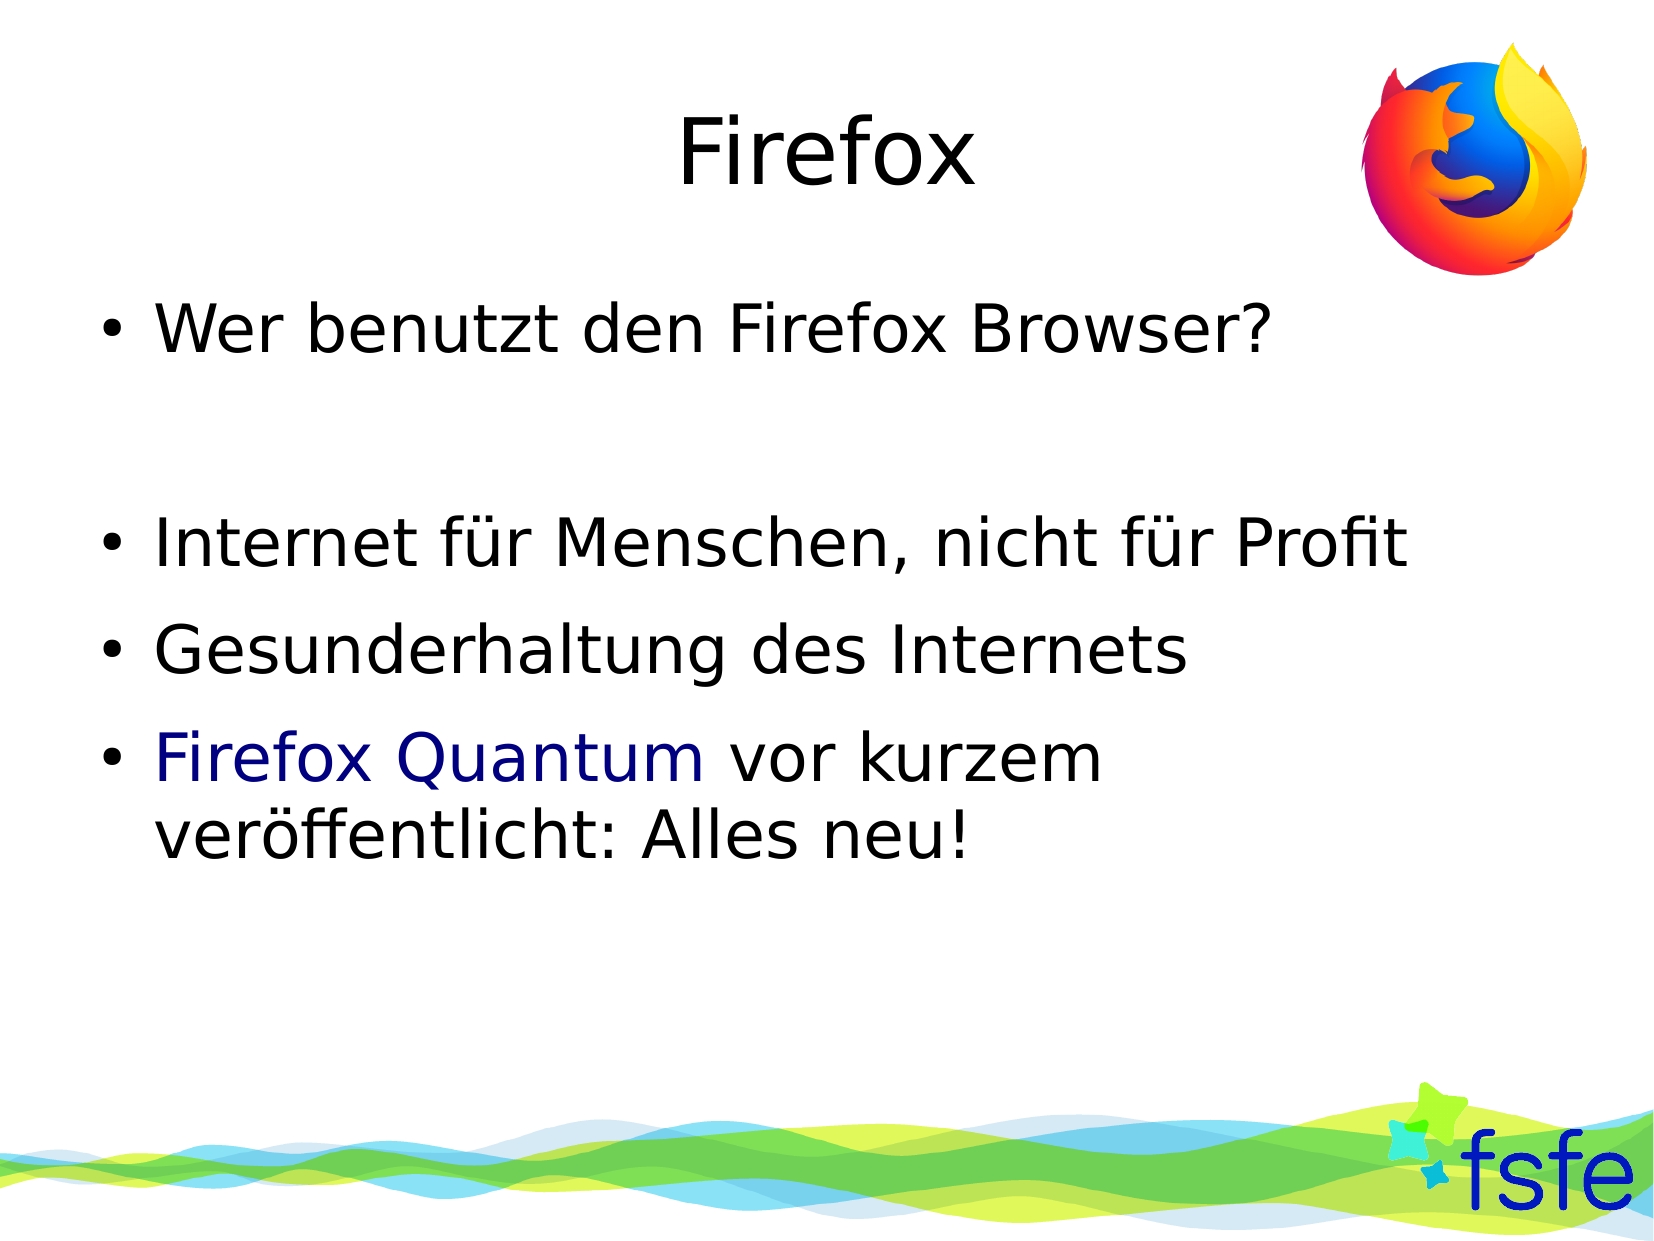

# Firefox
Wer benutzt den Firefox Browser?
Internet für Menschen, nicht für Profit
Gesunderhaltung des Internets
Firefox Quantum vor kurzem veröffentlicht: Alles neu!